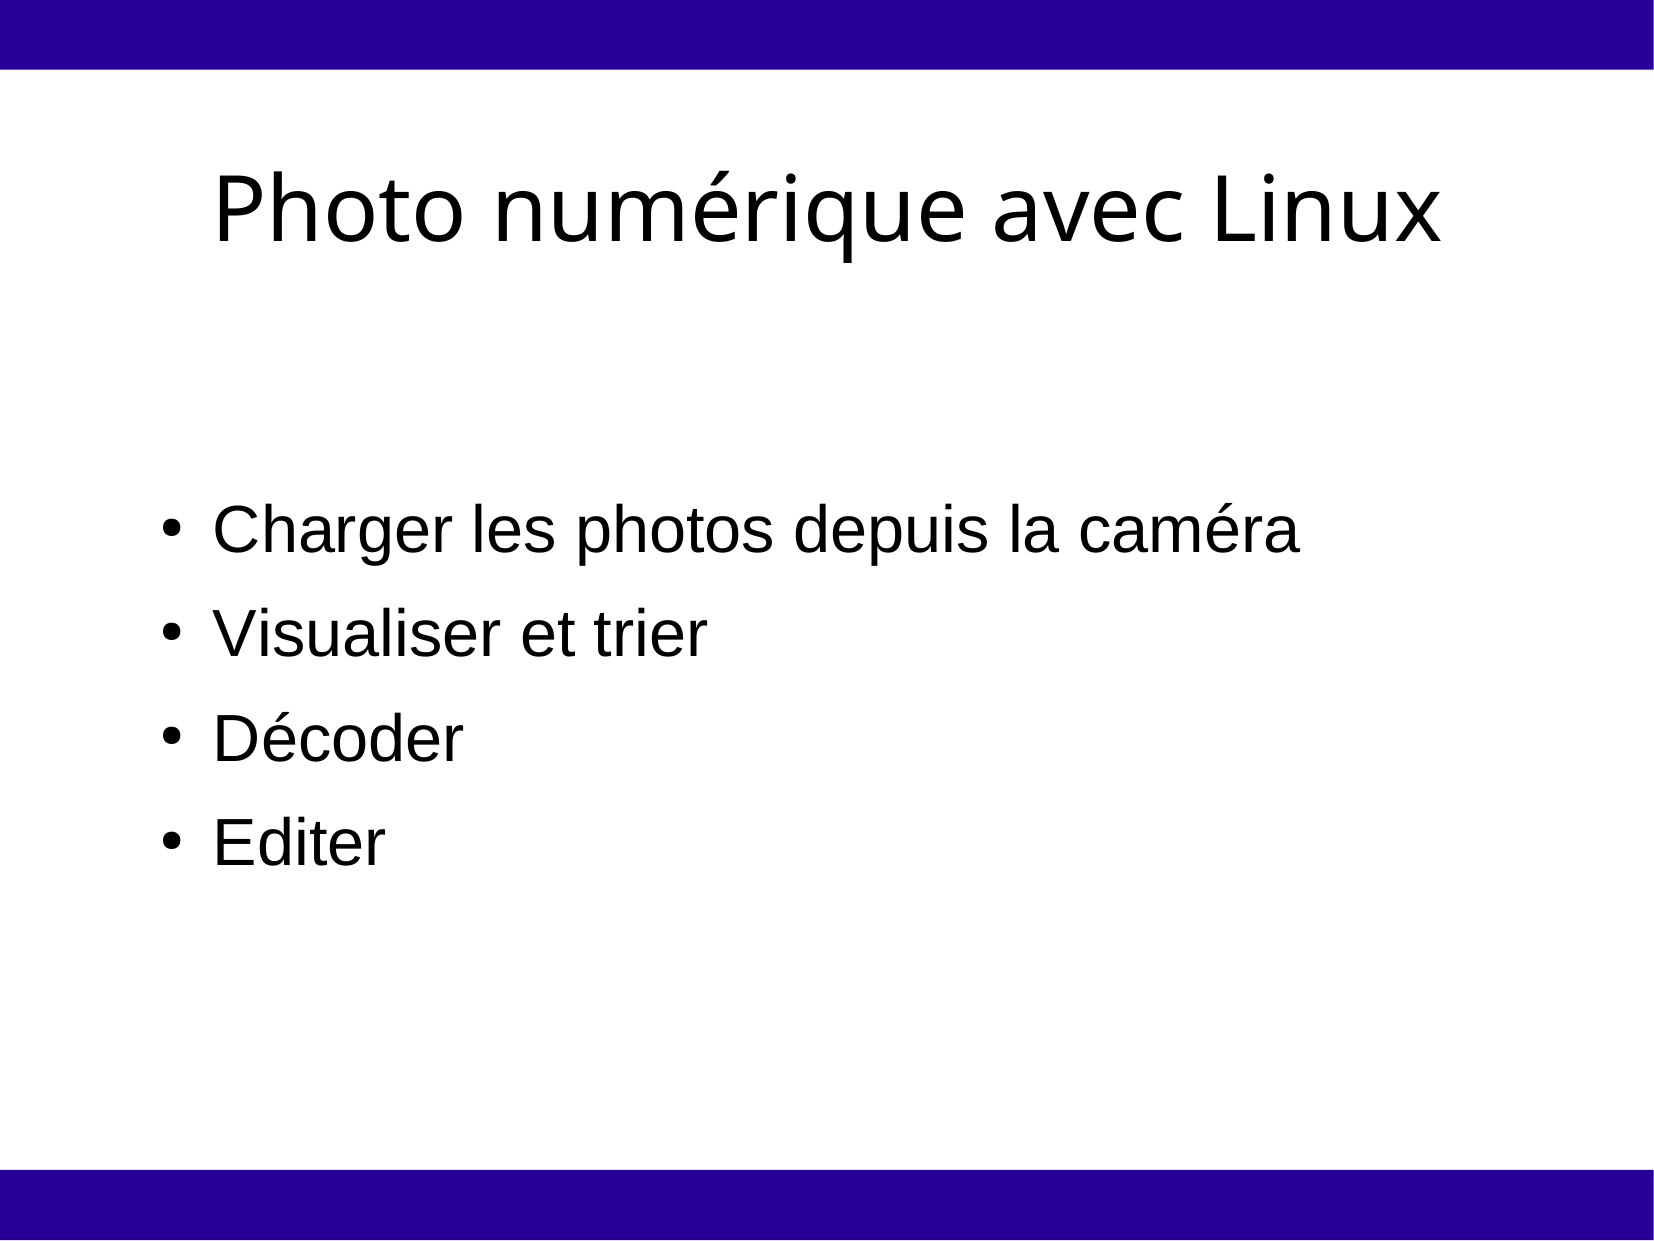

# Photo numérique avec Linux
Charger les photos depuis la caméra
Visualiser et trier
Décoder
Editer